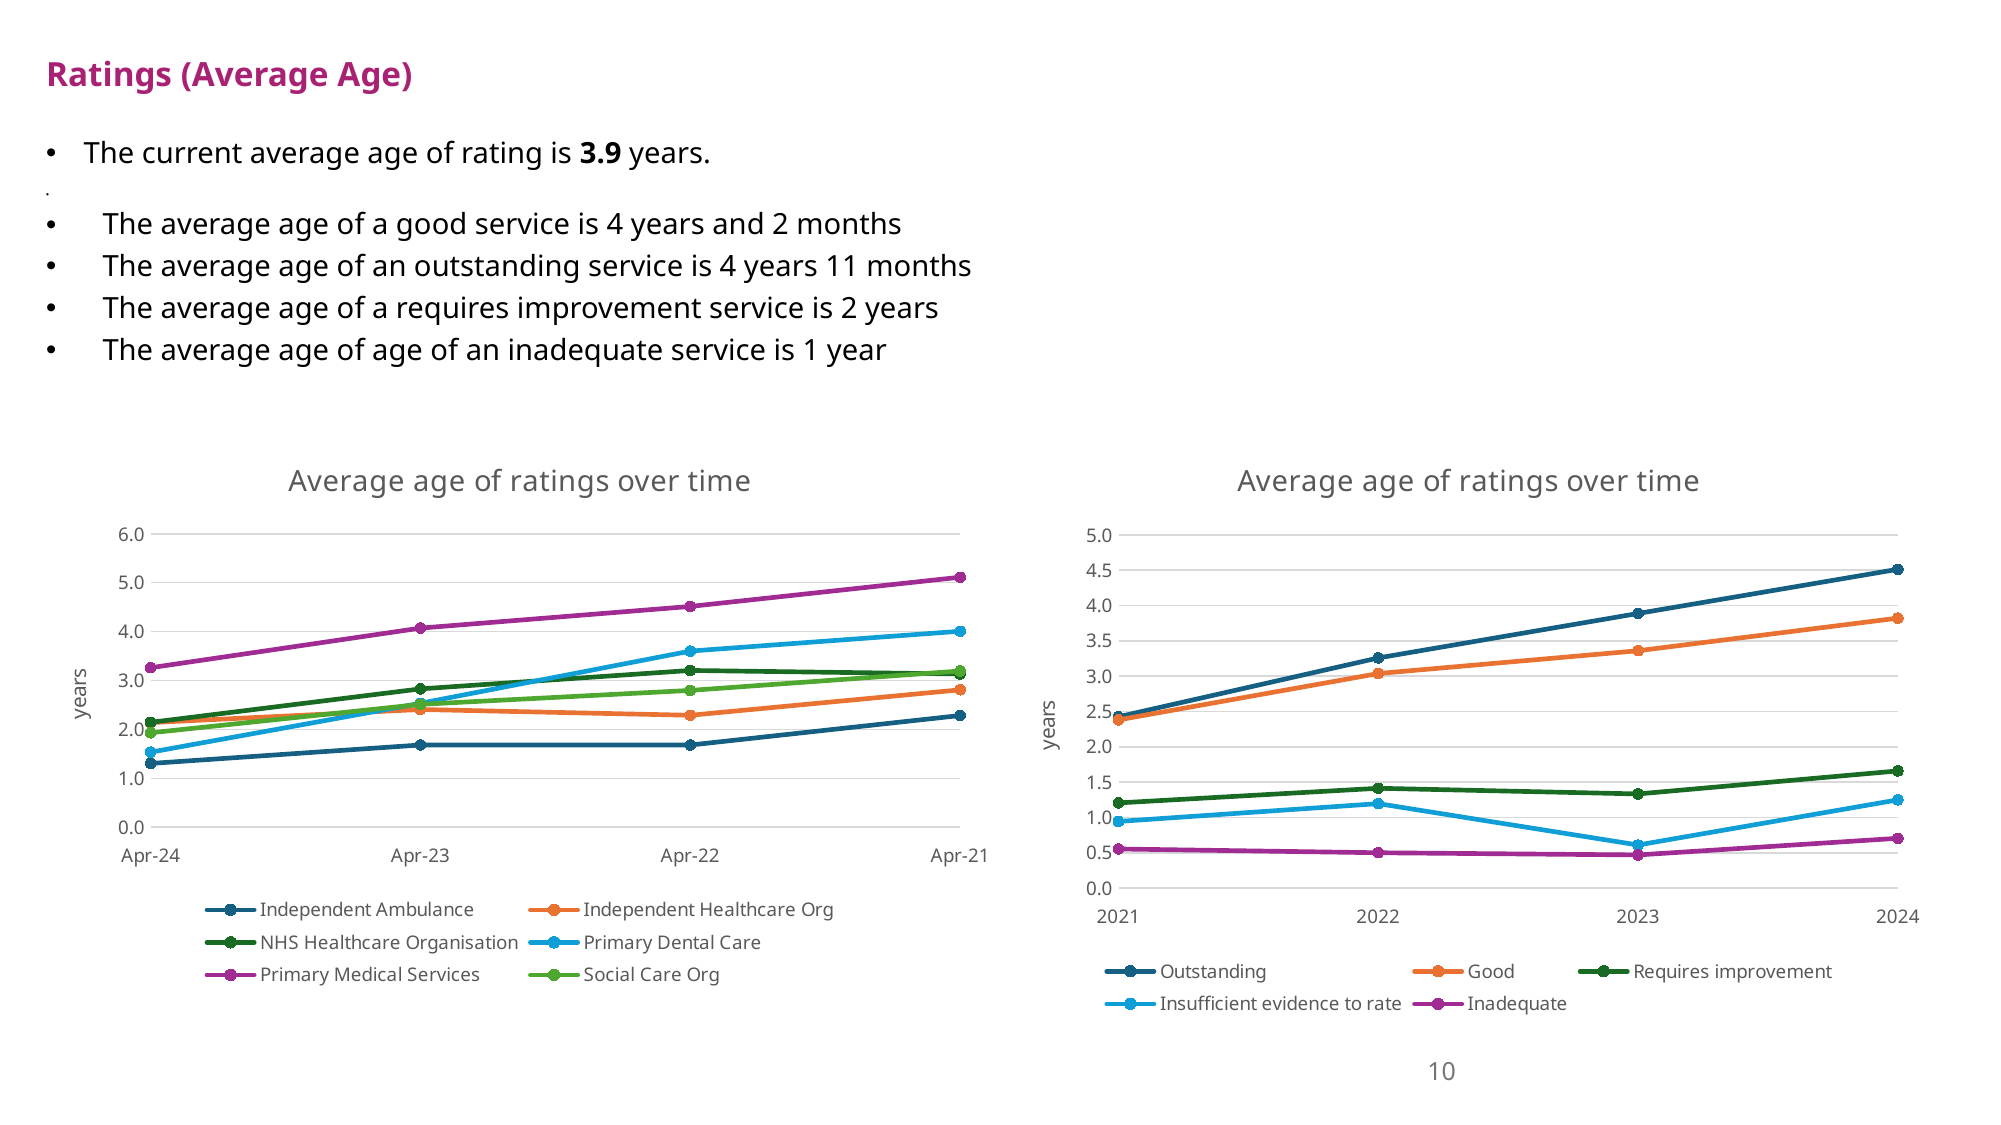

Ratings (Average Age)
The current average age of rating is 3.9 years.
The average age of a good service is 4 years and 2 months
The average age of an outstanding service is 4 years 11 months
The average age of a requires improvement service is 2 years
The average age of age of an inadequate service is 1 year
### Chart: Average age of ratings over time
| Category | Independent Ambulance | Independent Healthcare Org | NHS Healthcare Organisation | Primary Dental Care | Primary Medical Services | Social Care Org |
|---|---|---|---|---|---|---|
| 45383 | 1.30271435819381 | 2.13900479767691 | 2.14373024236038 | 1.53333333333333 | 3.2614774192339 | 1.92980626418218 |
| 45017 | 1.68050391389432 | 2.40654224143237 | 2.82853510472619 | 2.53333333333333 | 4.07151688044543 | 2.51145944104287 |
| 44652 | 1.6791424812321 | 2.28909075859786 | 3.20505256451099 | 3.6013698630137 | 4.51423926997601 | 2.79707878965393 |
| 44287 | 2.28412653580003 | 2.80973544973545 | 3.13291103691453 | 4.00712328767123 | 5.11285582088841 | 3.19399909192958 |
### Chart: Average age of ratings over time
| Category | Outstanding | Good | Requires improvement | Insufficient evidence to rate | Inadequate |
|---|---|---|---|---|---|
| 2021 | 2.42569897047562 | 2.38094326134496 | 1.20572353175093 | 0.943150684931507 | 0.552898103583035 |
| 2022 | 3.25817221860272 | 3.03791527231539 | 1.41295435500145 | 1.19566210045662 | 0.499731334372616 |
| 2023 | 3.88803528794216 | 3.36085876150492 | 1.33273678008543 | 0.608841843088418 | 0.468852976453507 |